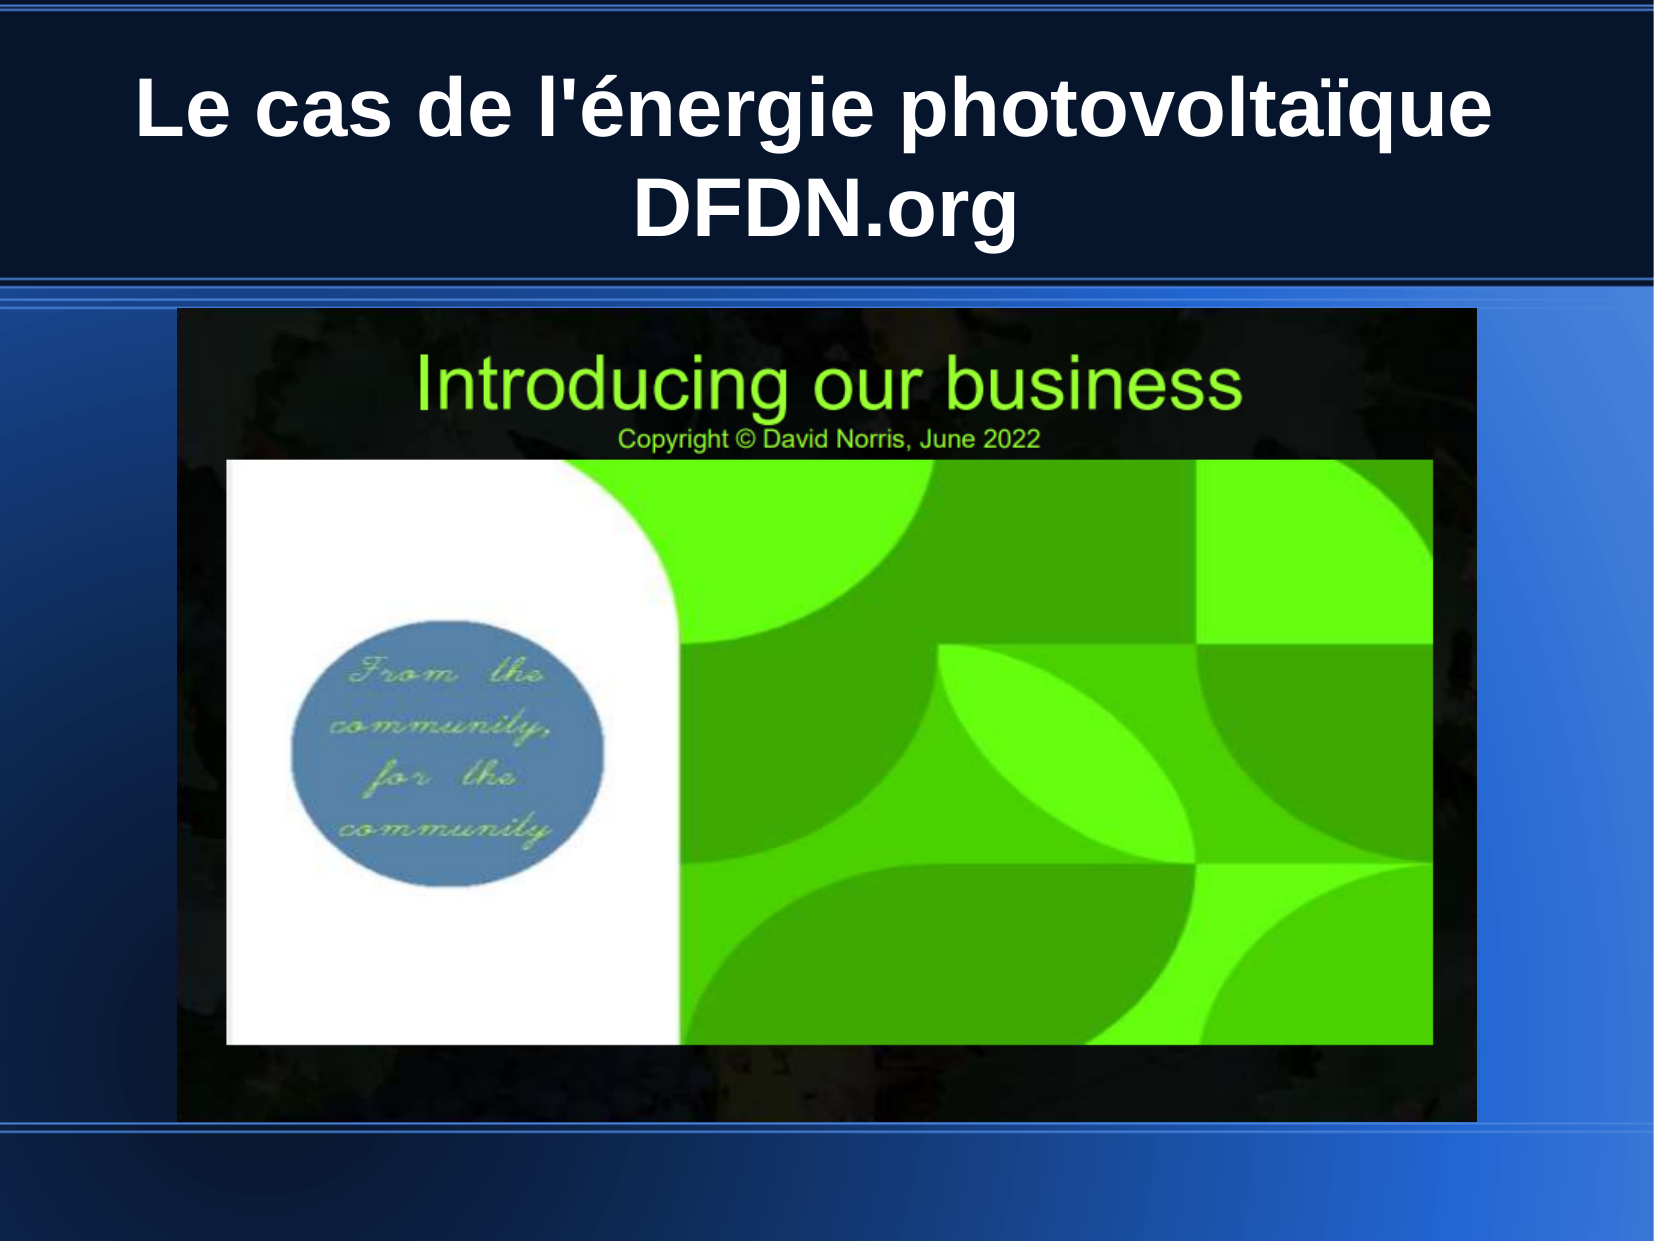

# Le cas de l'énergie photovoltaïque DFDN.org